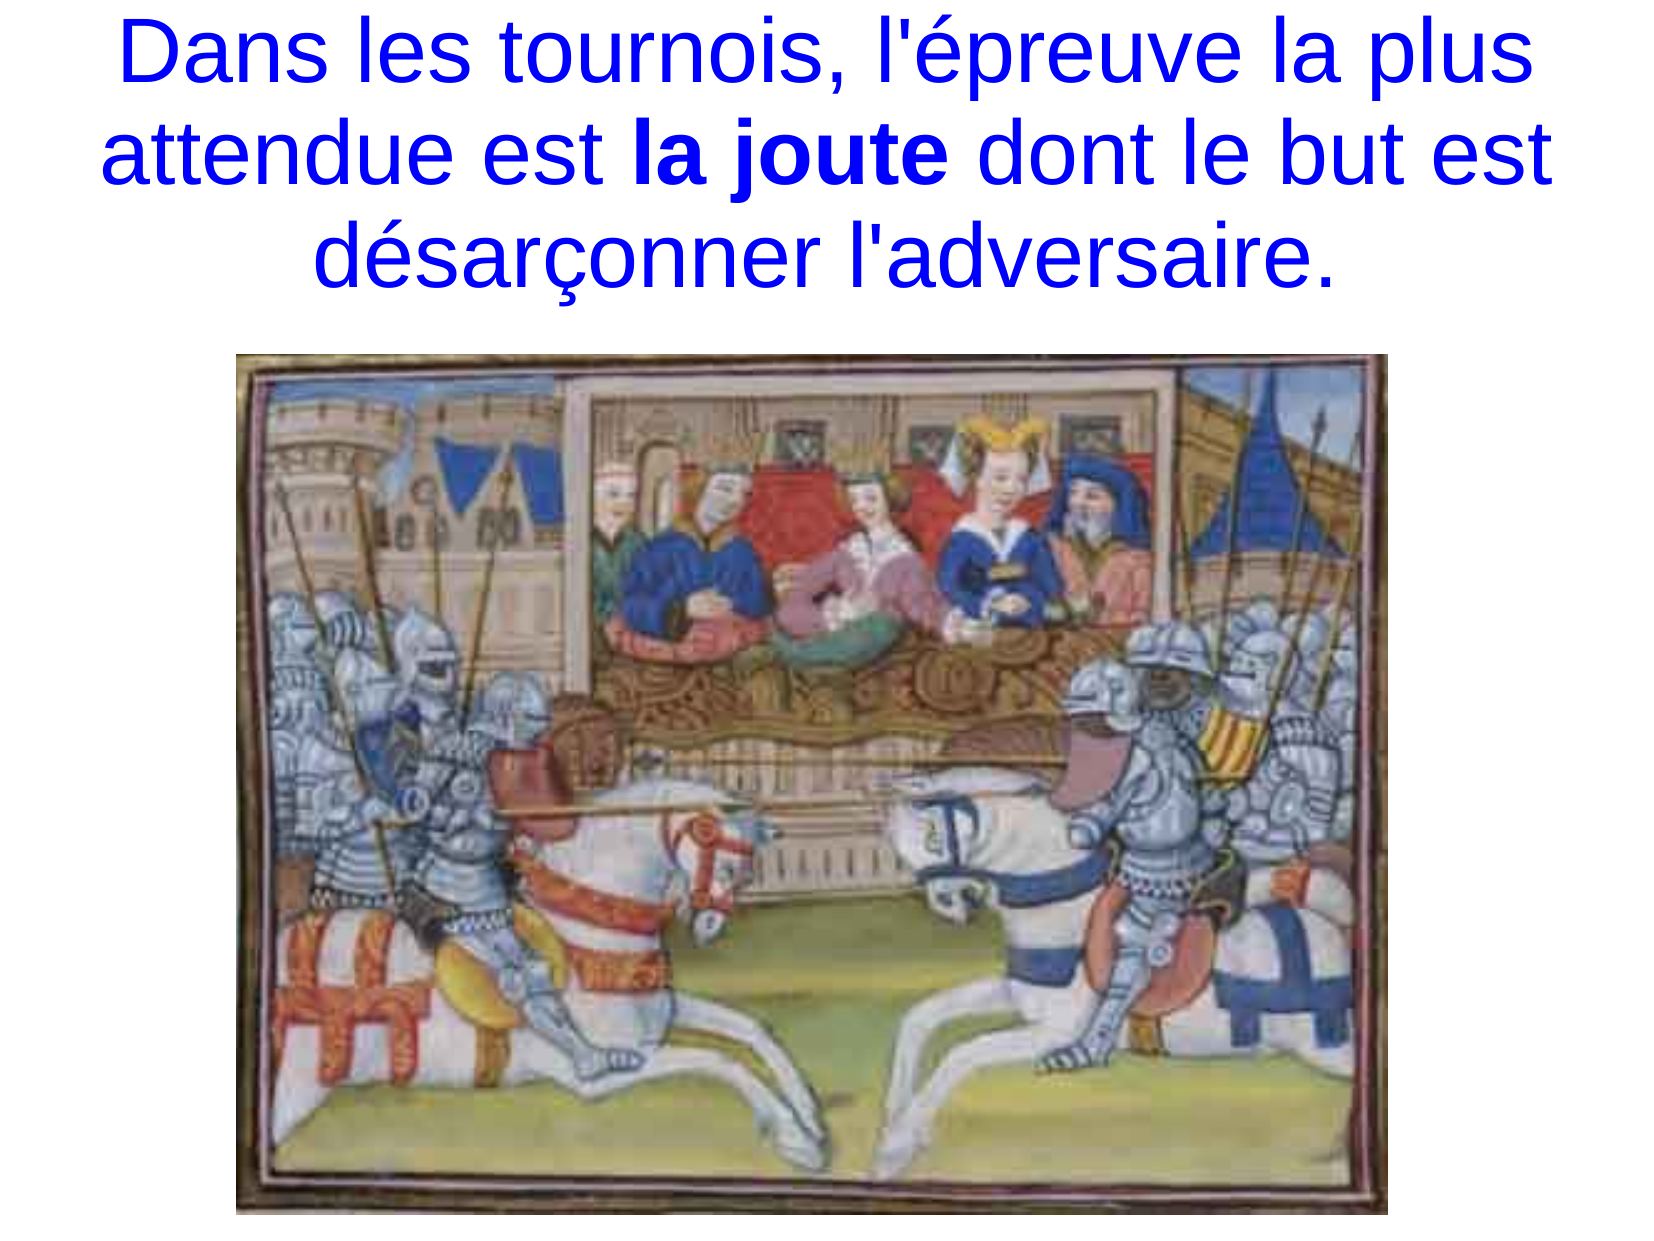

# Dans les tournois, l'épreuve la plus attendue est la joute dont le but est désarçonner l'adversaire.